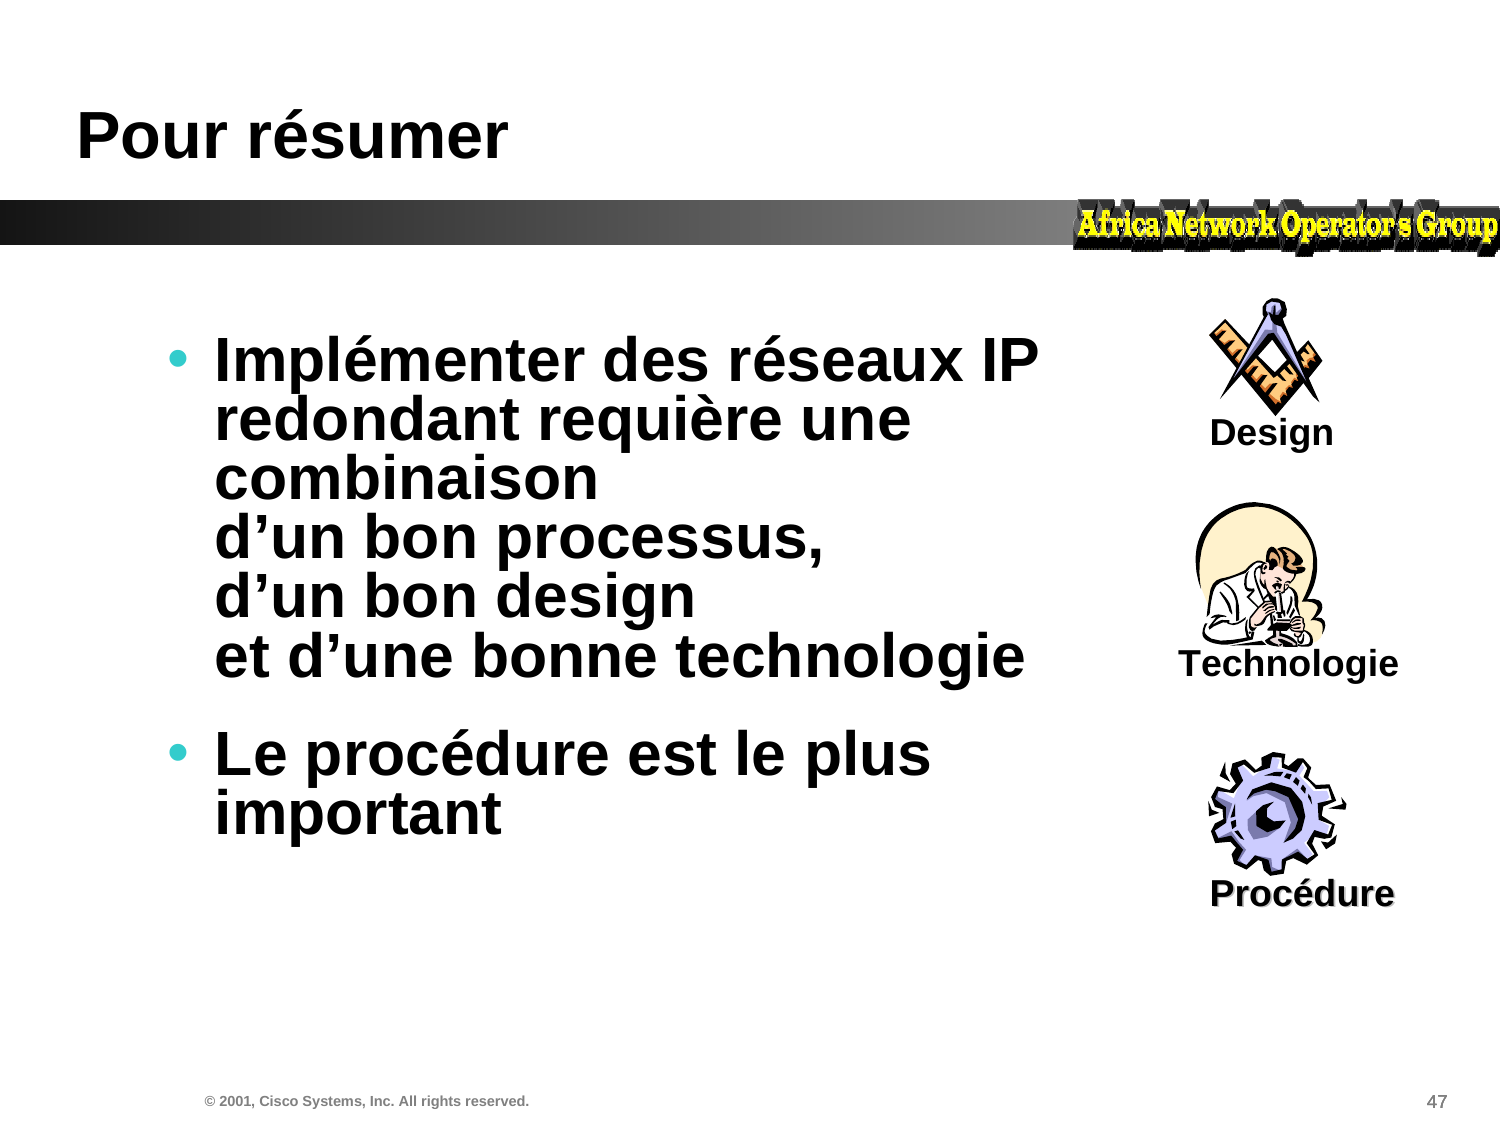

# Pour résumer
Implémenter des réseaux IP redondant requière une combinaison
d’un bon processus, d’un bon design
et d’une bonne technologie
Le procédure est le plus important
Design
Technologie
Procédure